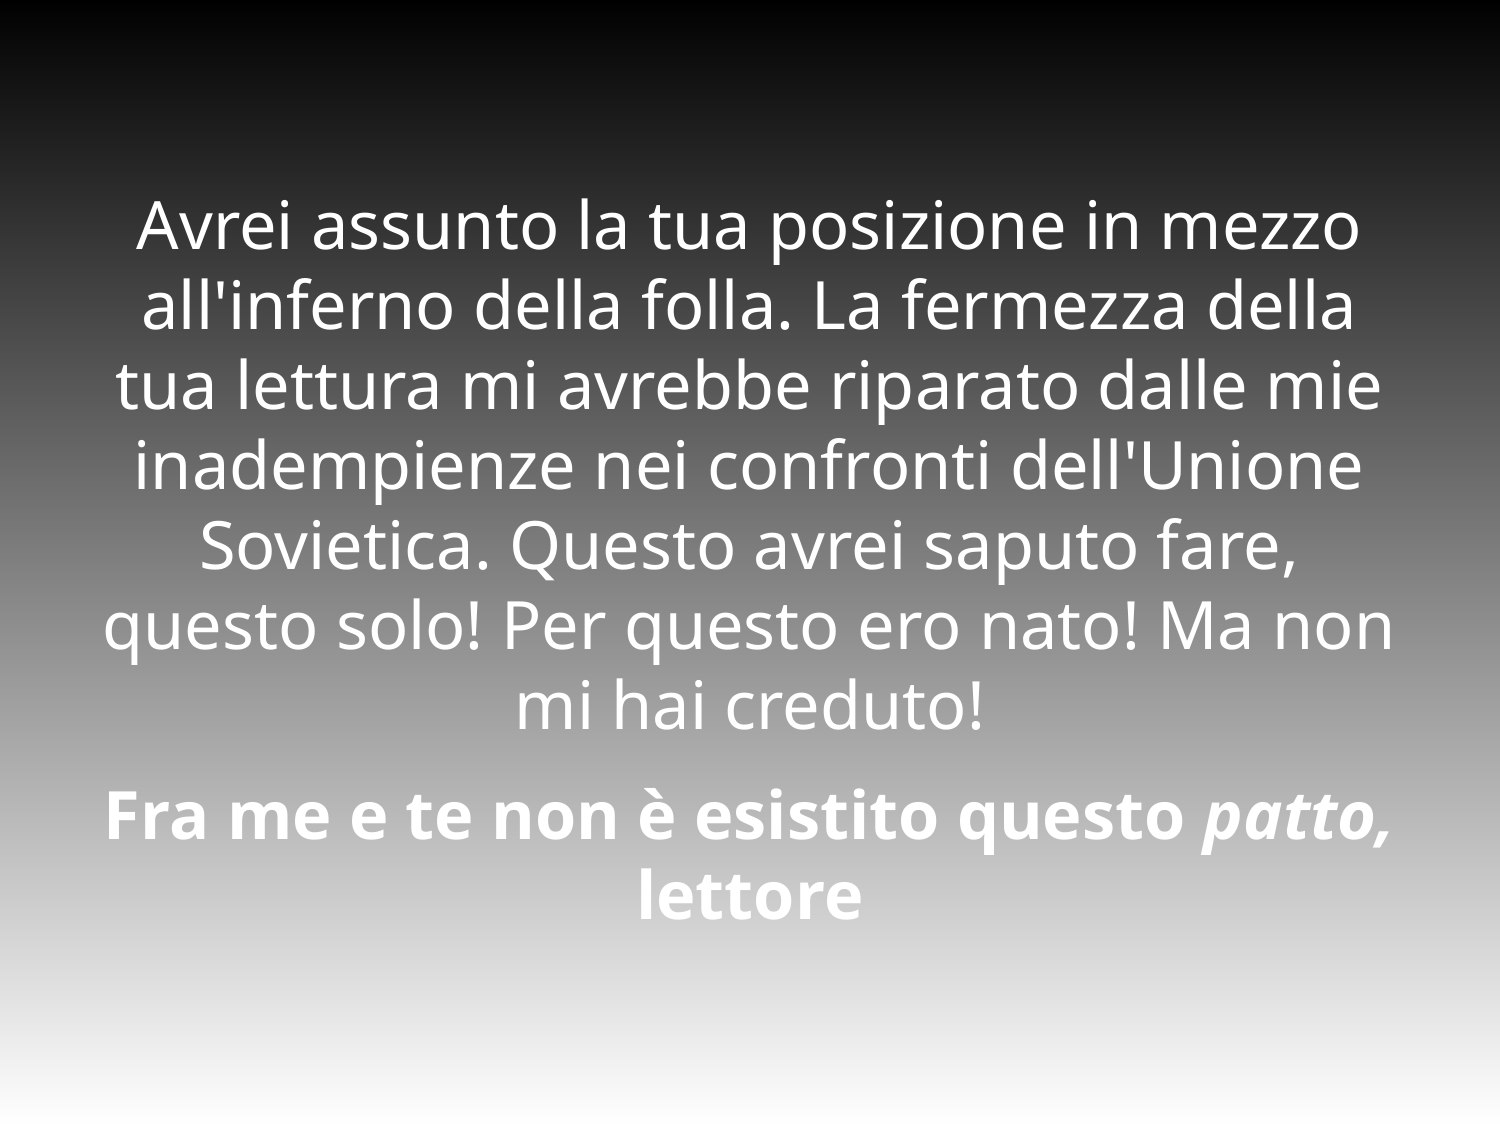

# Avrei assunto la tua posizione in mezzo all'inferno della folla. La fermezza della tua lettura mi avrebbe riparato dalle mie inadempienze nei confronti dell'Unione Sovietica. Questo avrei saputo fare, questo solo! Per questo ero nato! Ma non mi hai creduto!
Fra me e te non è esistito questo patto, lettore